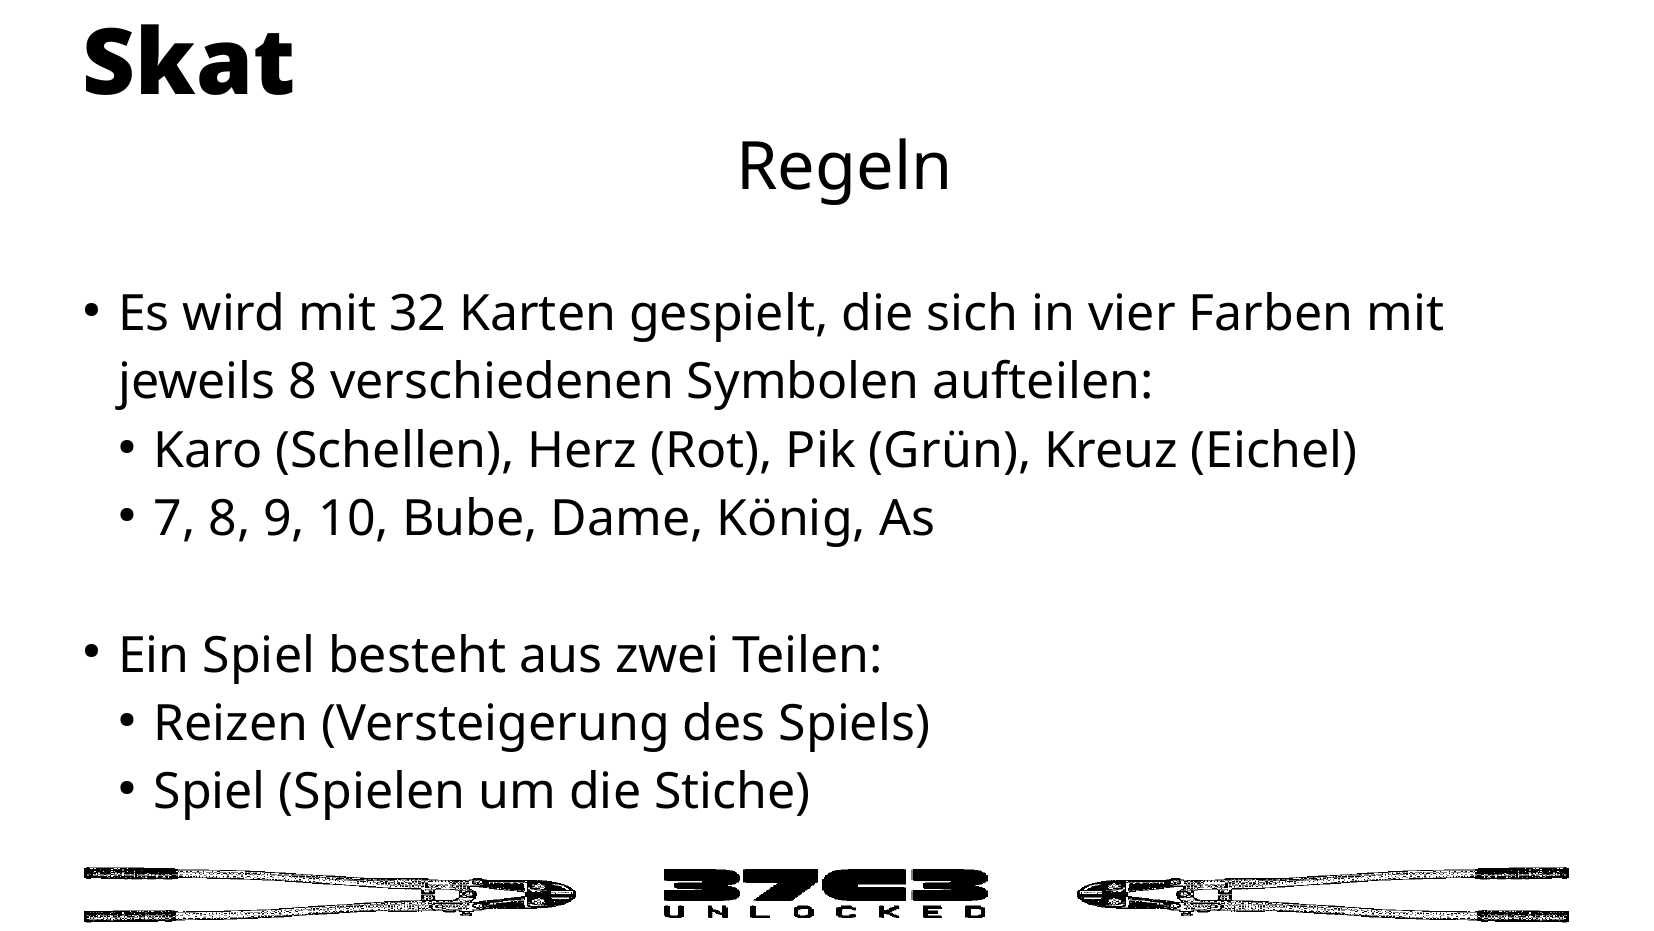

# Skat
Regeln
Es wird mit 32 Karten gespielt, die sich in vier Farben mit jeweils 8 verschiedenen Symbolen aufteilen:
Karo (Schellen), Herz (Rot), Pik (Grün), Kreuz (Eichel)
7, 8, 9, 10, Bube, Dame, König, As
Ein Spiel besteht aus zwei Teilen:
Reizen (Versteigerung des Spiels)
Spiel (Spielen um die Stiche)